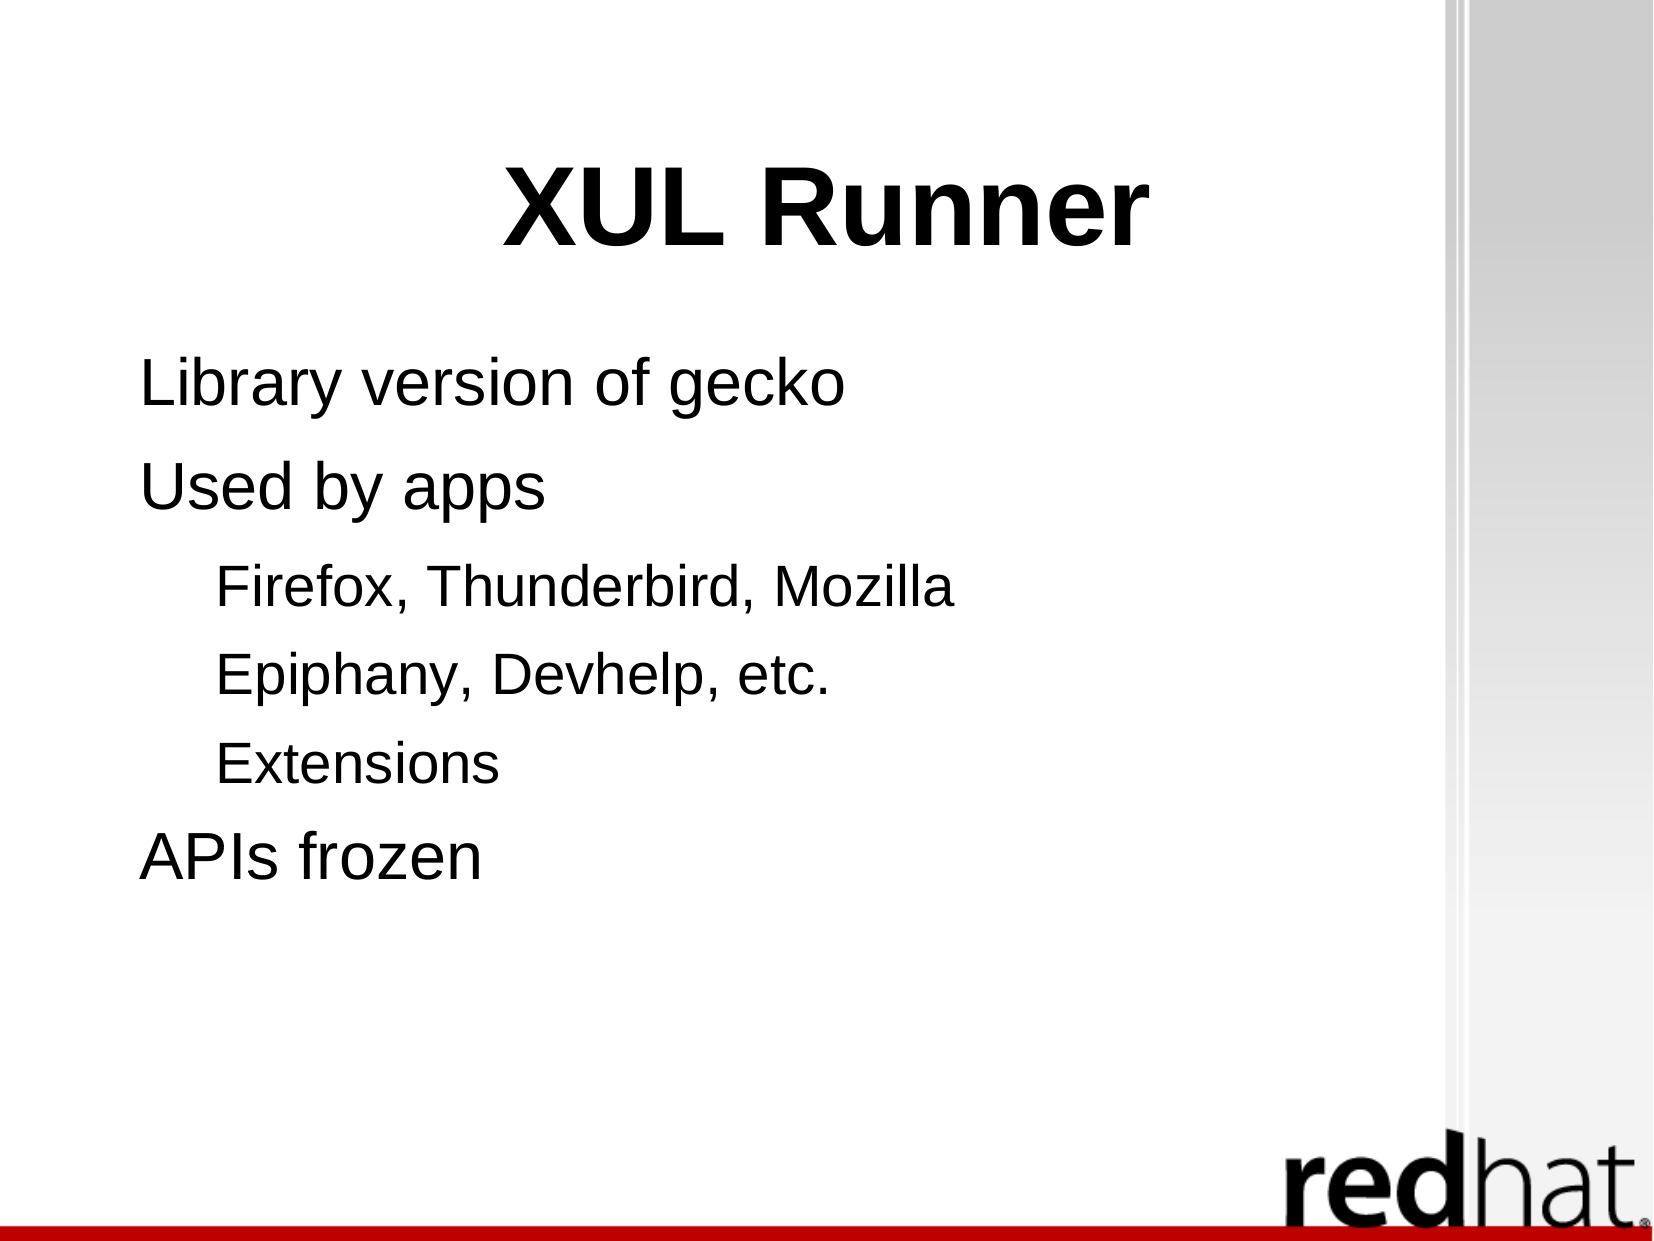

# XUL Runner
Library version of gecko
Used by apps
Firefox, Thunderbird, Mozilla
Epiphany, Devhelp, etc.
Extensions
APIs frozen